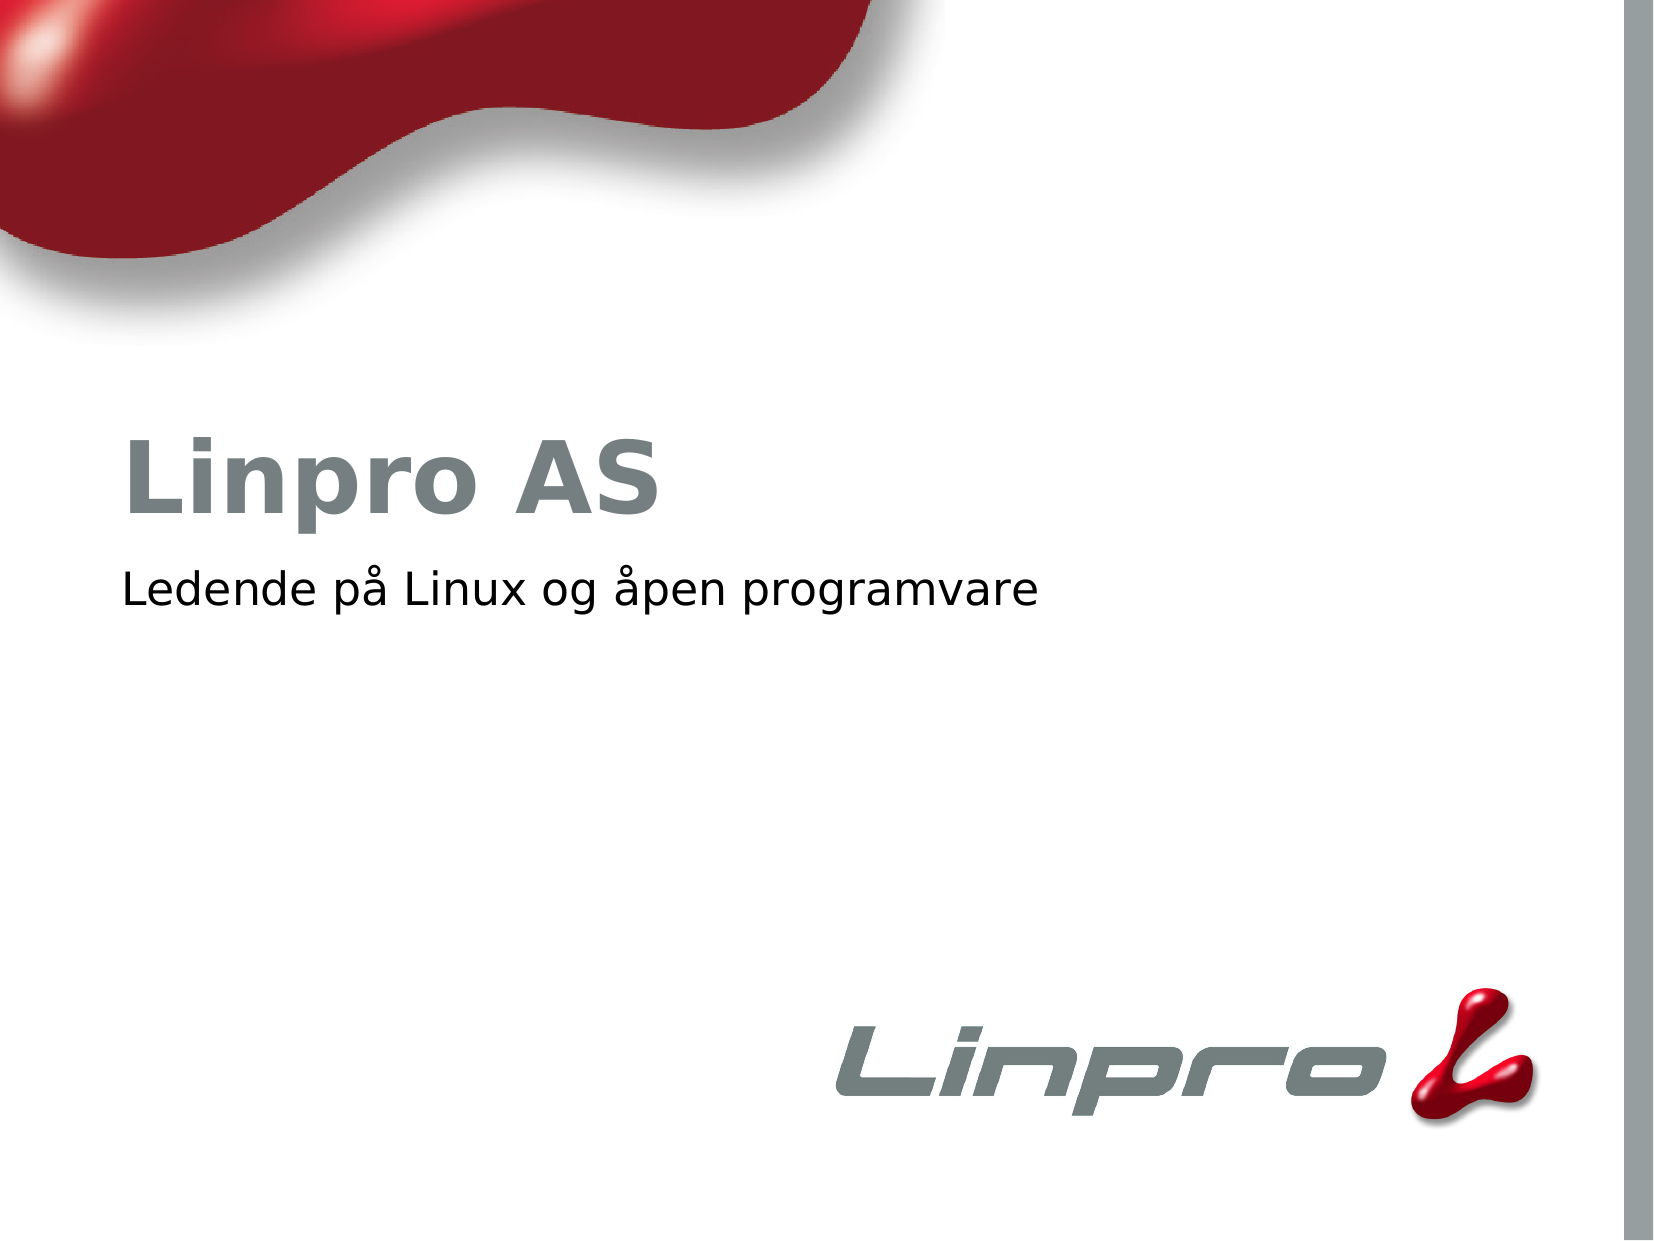

Linpro AS
Ledende på Linux og åpen programvare